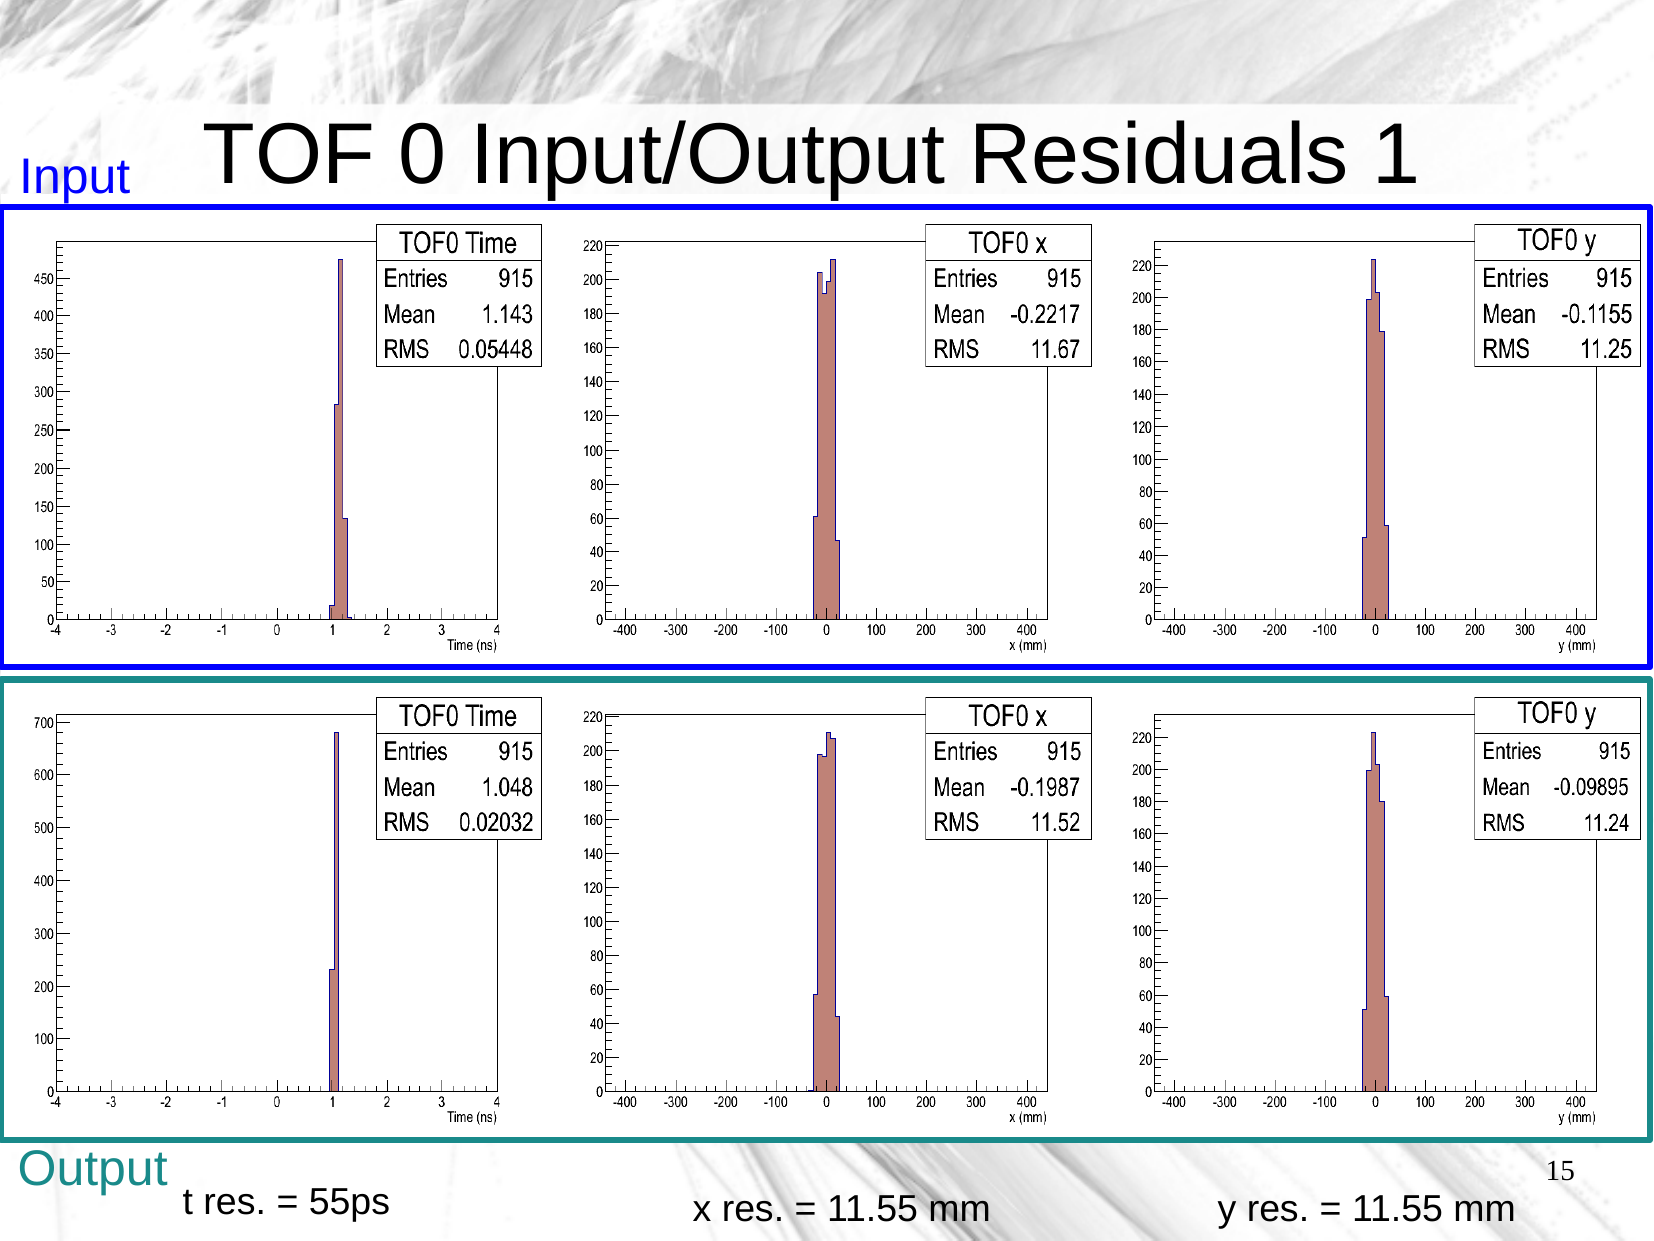

# TOF 0 Input/Output Residuals 1
Input
Output
15
t res. = 55ps
x res. = 11.55 mm
y res. = 11.55 mm